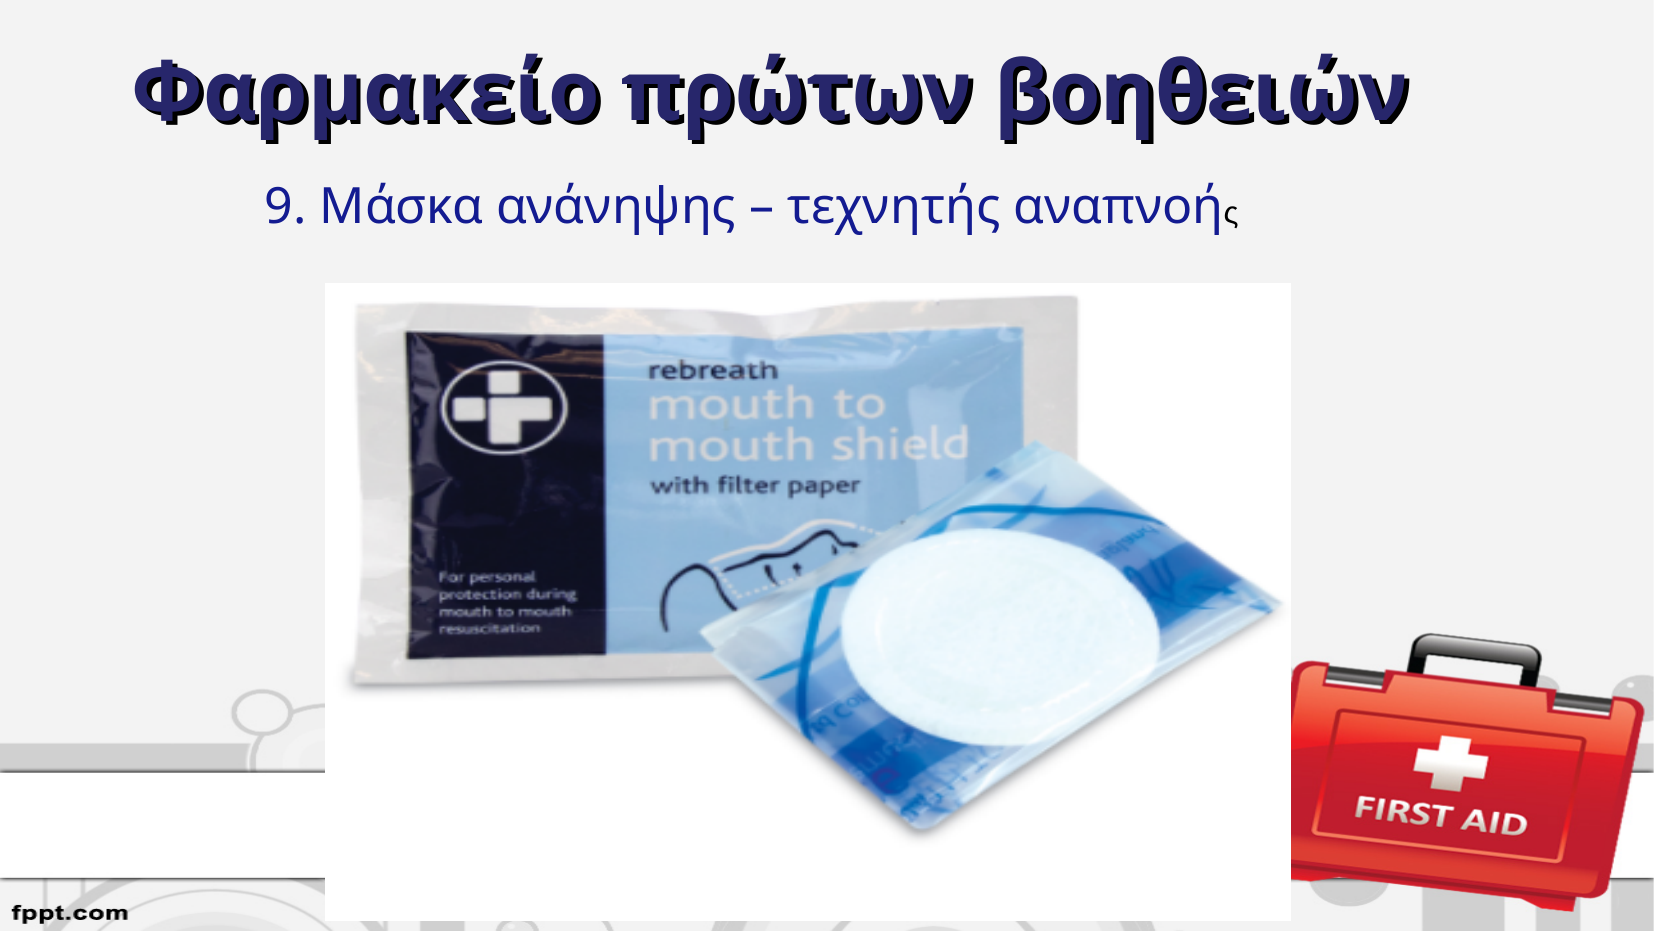

Φαρμακείο πρώτων βοηθειών
9. Μάσκα ανάνηψης – τεχνητής αναπνοής